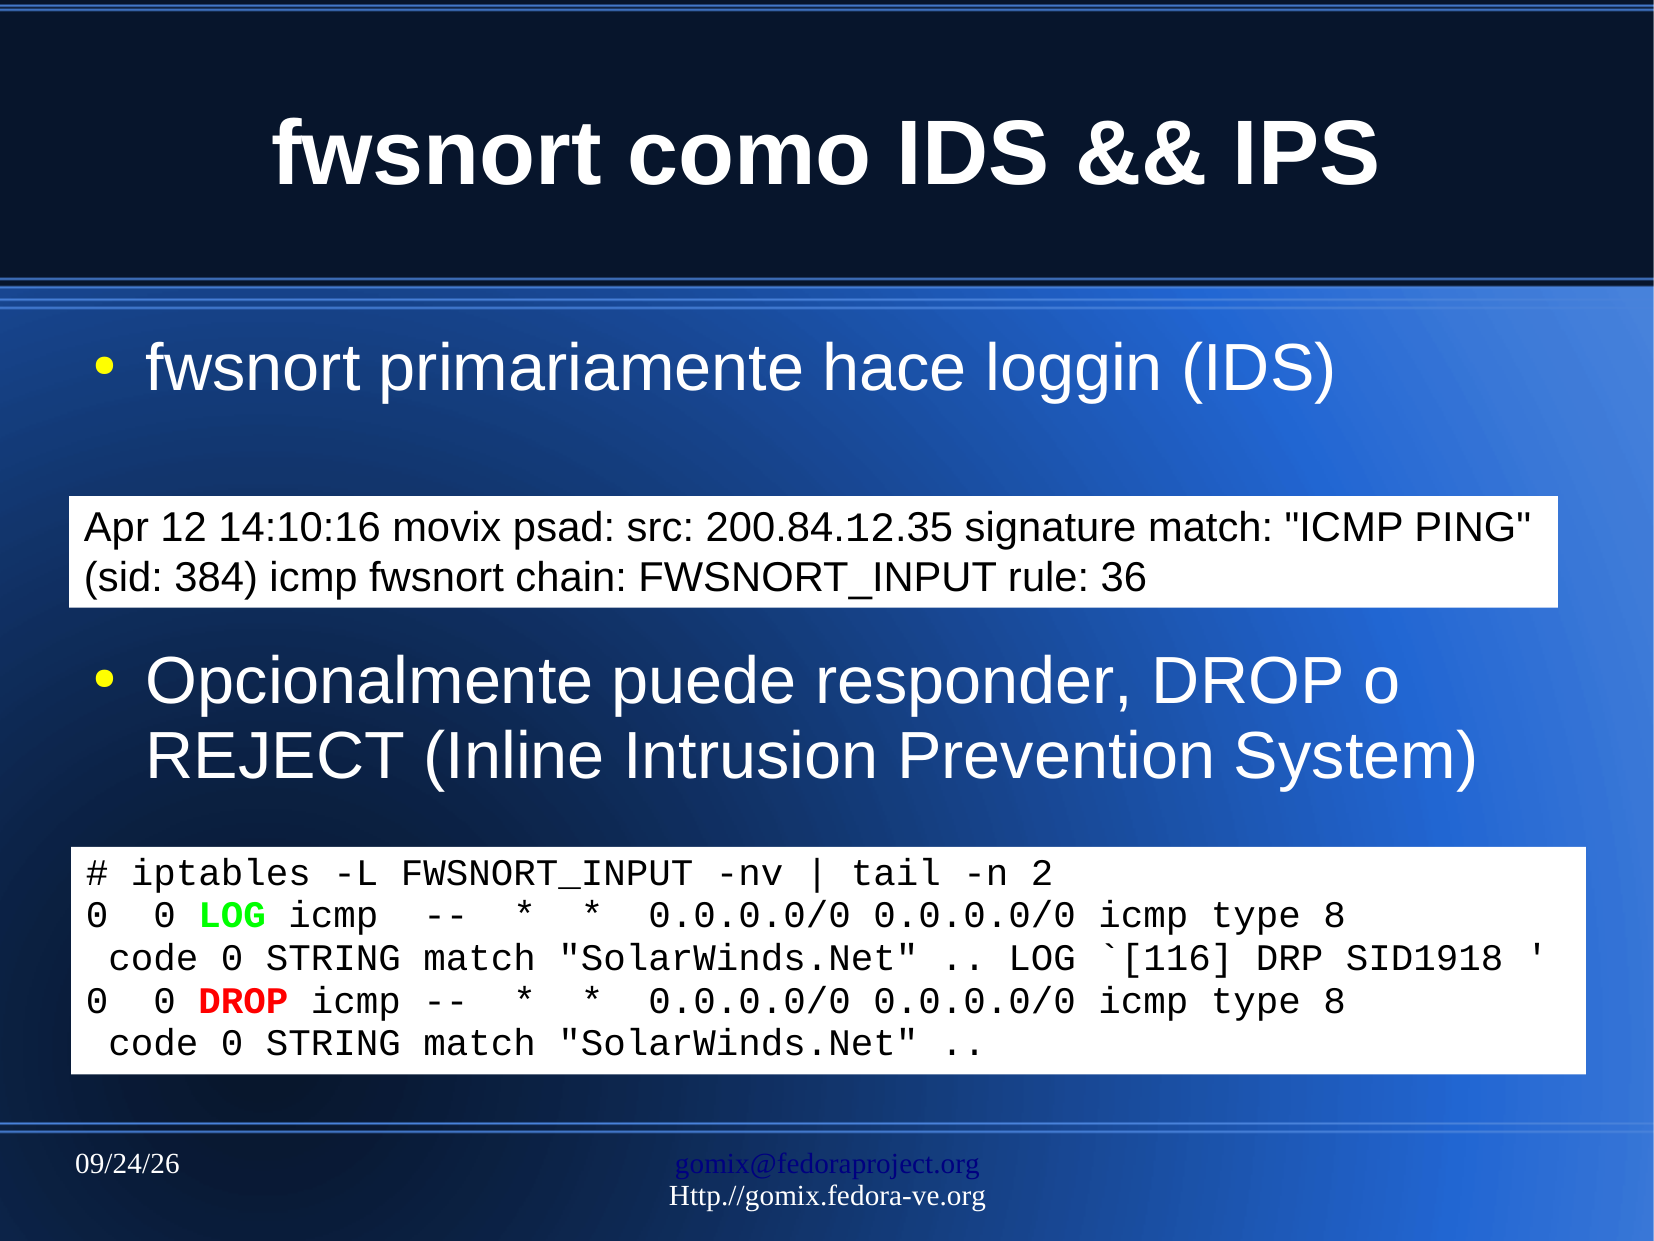

# fwsnort como IDS && IPS
fwsnort primariamente hace loggin (IDS)
Opcionalmente puede responder, DROP o REJECT (Inline Intrusion Prevention System)
Apr 12 14:10:16 movix psad: src: 200.84.12.35 signature match: "ICMP PING"
(sid: 384) icmp fwsnort chain: FWSNORT_INPUT rule: 36
# iptables -L FWSNORT_INPUT -nv | tail -n 2
0 0 LOG icmp -- * * 0.0.0.0/0 0.0.0.0/0 icmp type 8
 code 0 STRING match "SolarWinds.Net" .. LOG `[116] DRP SID1918 '
0 0 DROP icmp -- * * 0.0.0.0/0 0.0.0.0/0 icmp type 8
 code 0 STRING match "SolarWinds.Net" ..